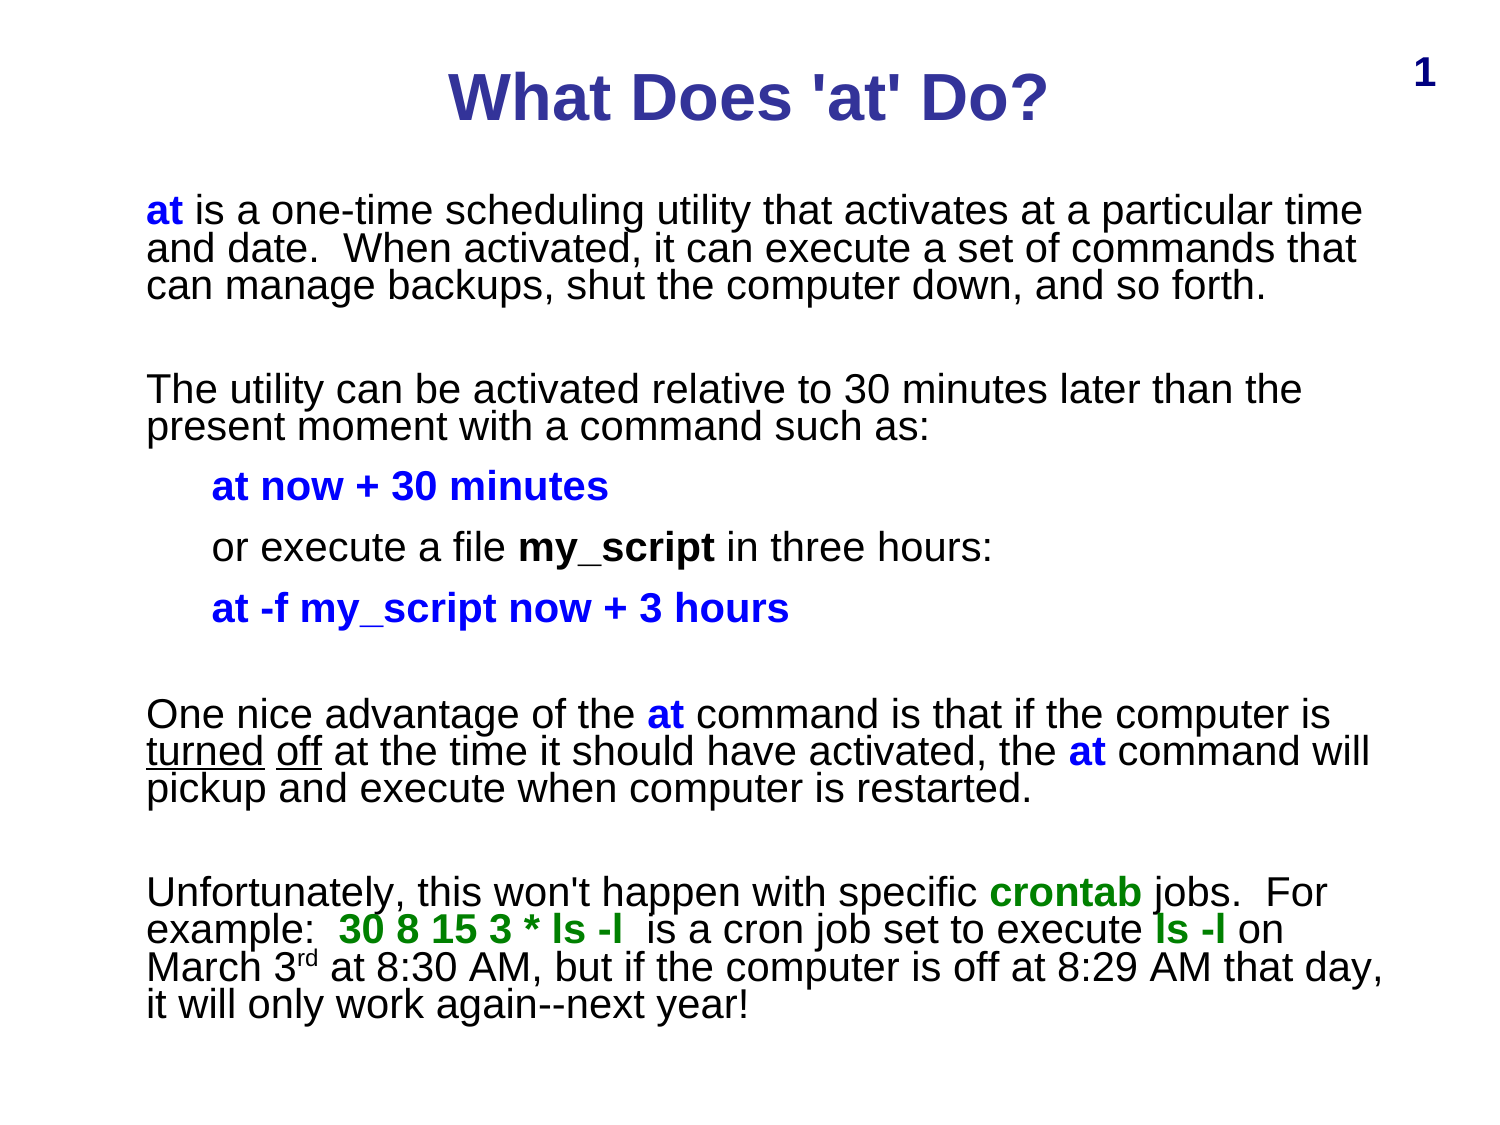

1
# What Does 'at' Do?
at is a one-time scheduling utility that activates at a particular time and date. When activated, it can execute a set of commands that can manage backups, shut the computer down, and so forth.
The utility can be activated relative to 30 minutes later than the present moment with a command such as:
at now + 30 minutes
or execute a file my_script in three hours:
at -f my_script now + 3 hours
One nice advantage of the at command is that if the computer is turned off at the time it should have activated, the at command will pickup and execute when computer is restarted.
Unfortunately, this won't happen with specific crontab jobs. For example: 30 8 15 3 * ls -l is a cron job set to execute ls -l on March 3rd at 8:30 AM, but if the computer is off at 8:29 AM that day, it will only work again--next year!